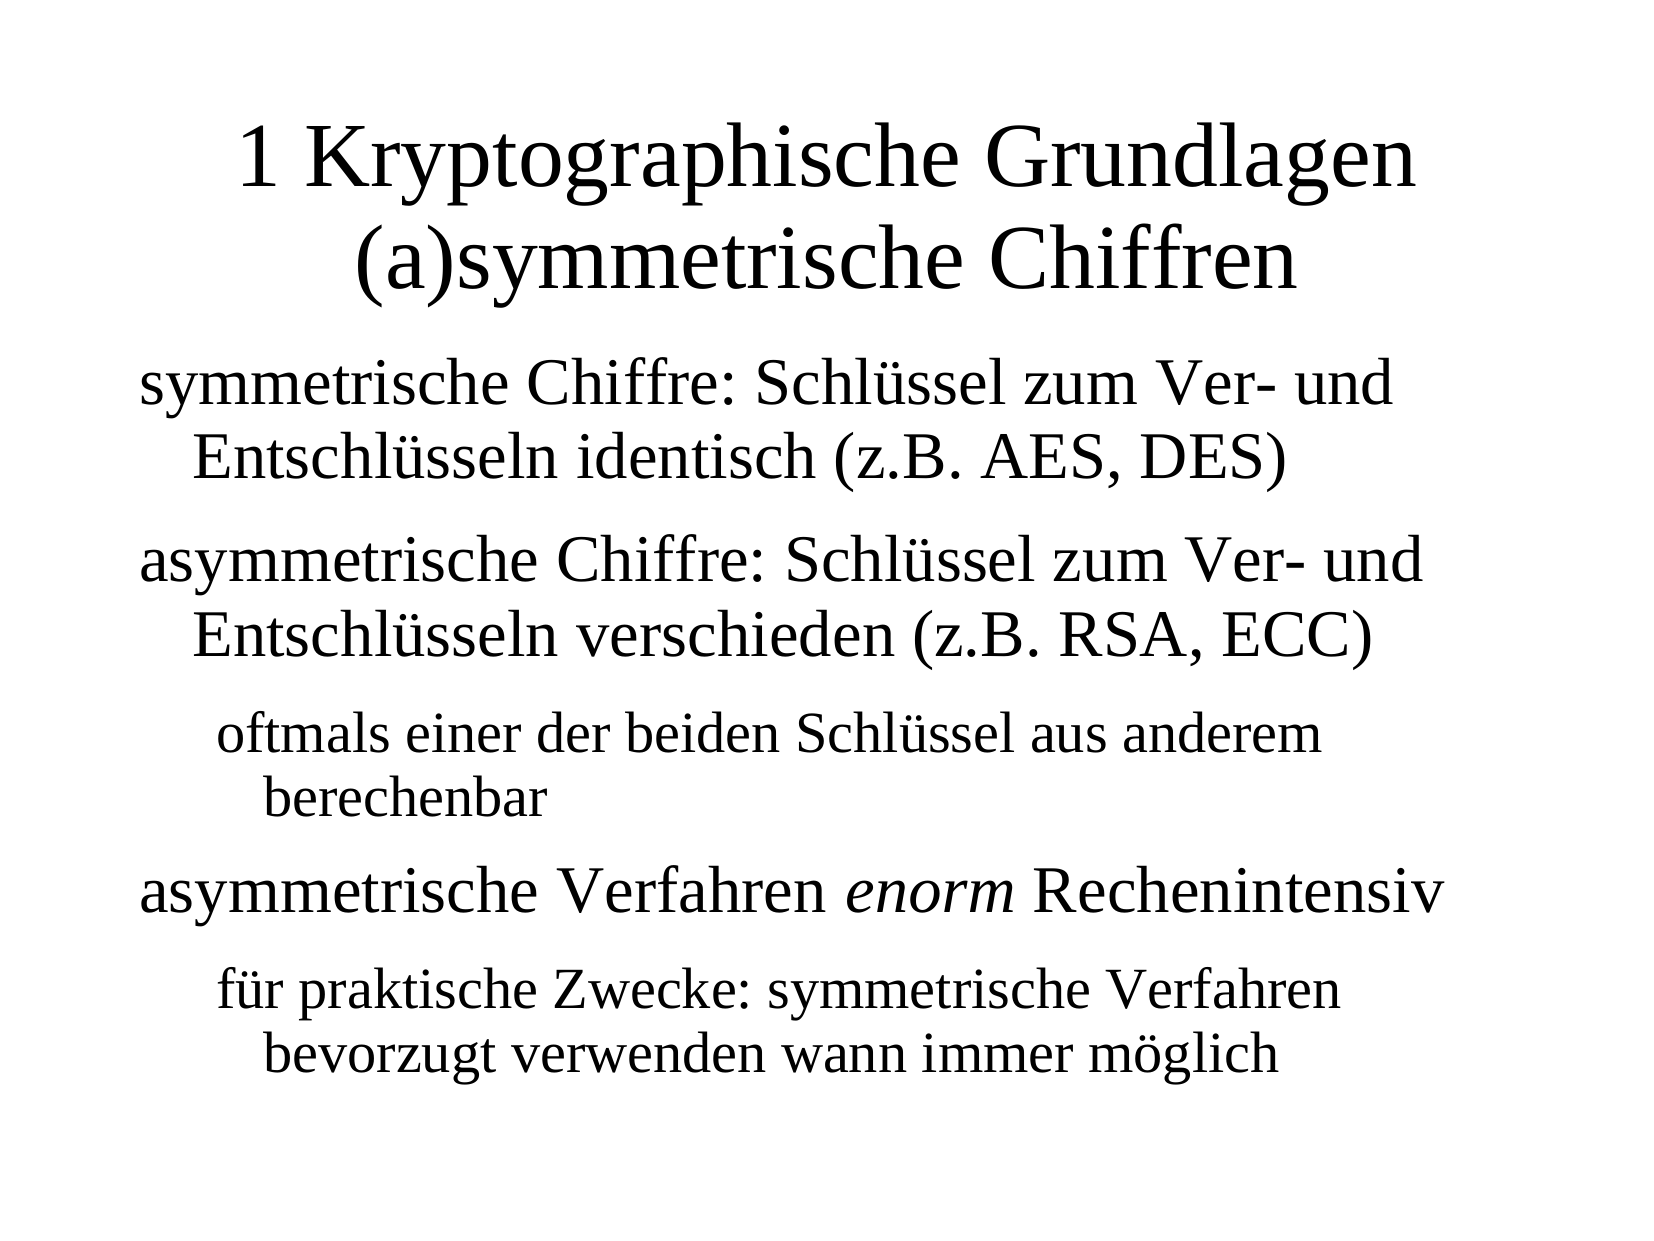

# 1 Kryptographische Grundlagen (a)symmetrische Chiffren
symmetrische Chiffre: Schlüssel zum Ver- und Entschlüsseln identisch (z.B. AES, DES)
asymmetrische Chiffre: Schlüssel zum Ver- und Entschlüsseln verschieden (z.B. RSA, ECC)
oftmals einer der beiden Schlüssel aus anderem berechenbar
asymmetrische Verfahren enorm Rechenintensiv
für praktische Zwecke: symmetrische Verfahren bevorzugt verwenden wann immer möglich